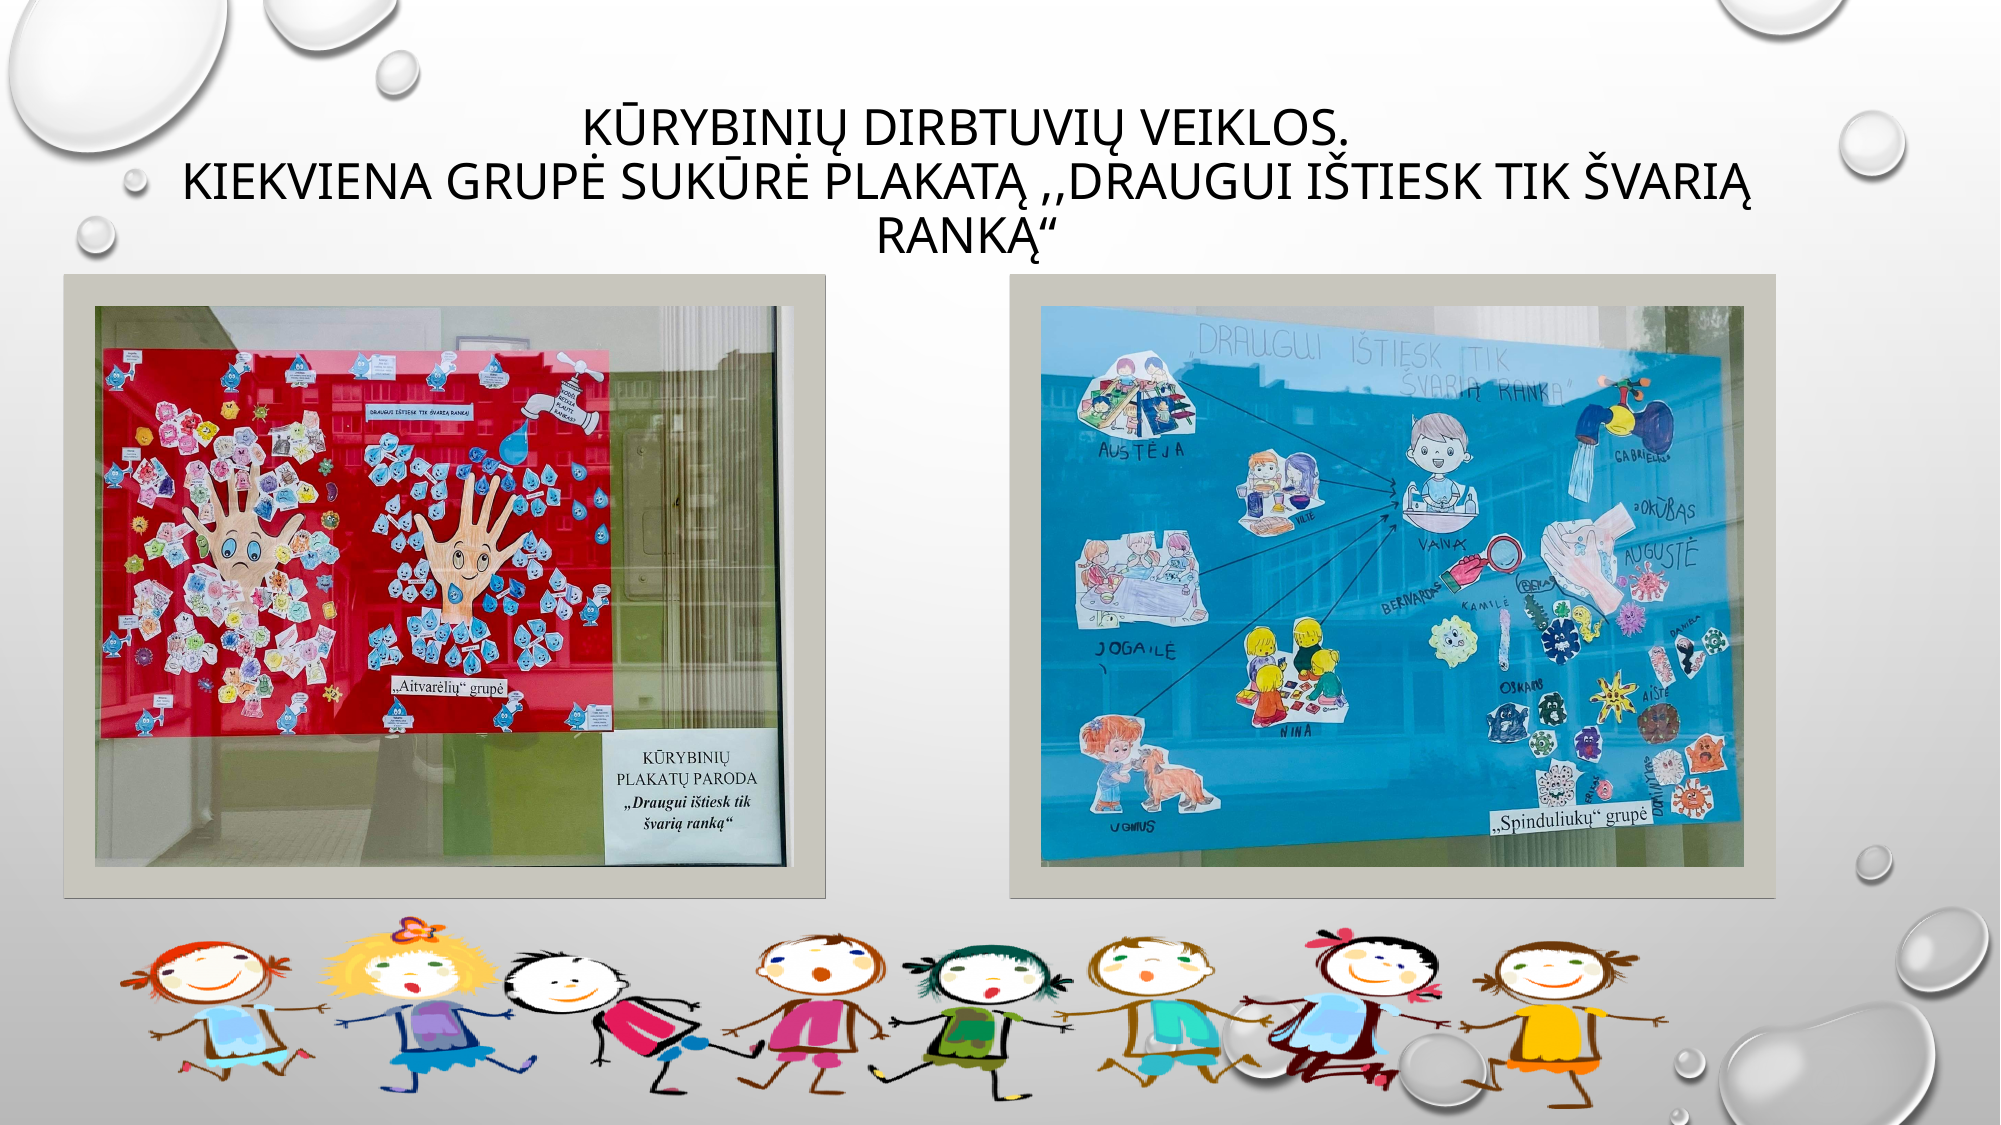

# KŪRYBINIŲ DIRBTUVIŲ VEIKLOS. KIEKVIENA GRUPĖ SUKŪRĖ PLAKATĄ ,,DRAUGUI IŠTIESK TIK ŠVARIĄ RANKĄ“